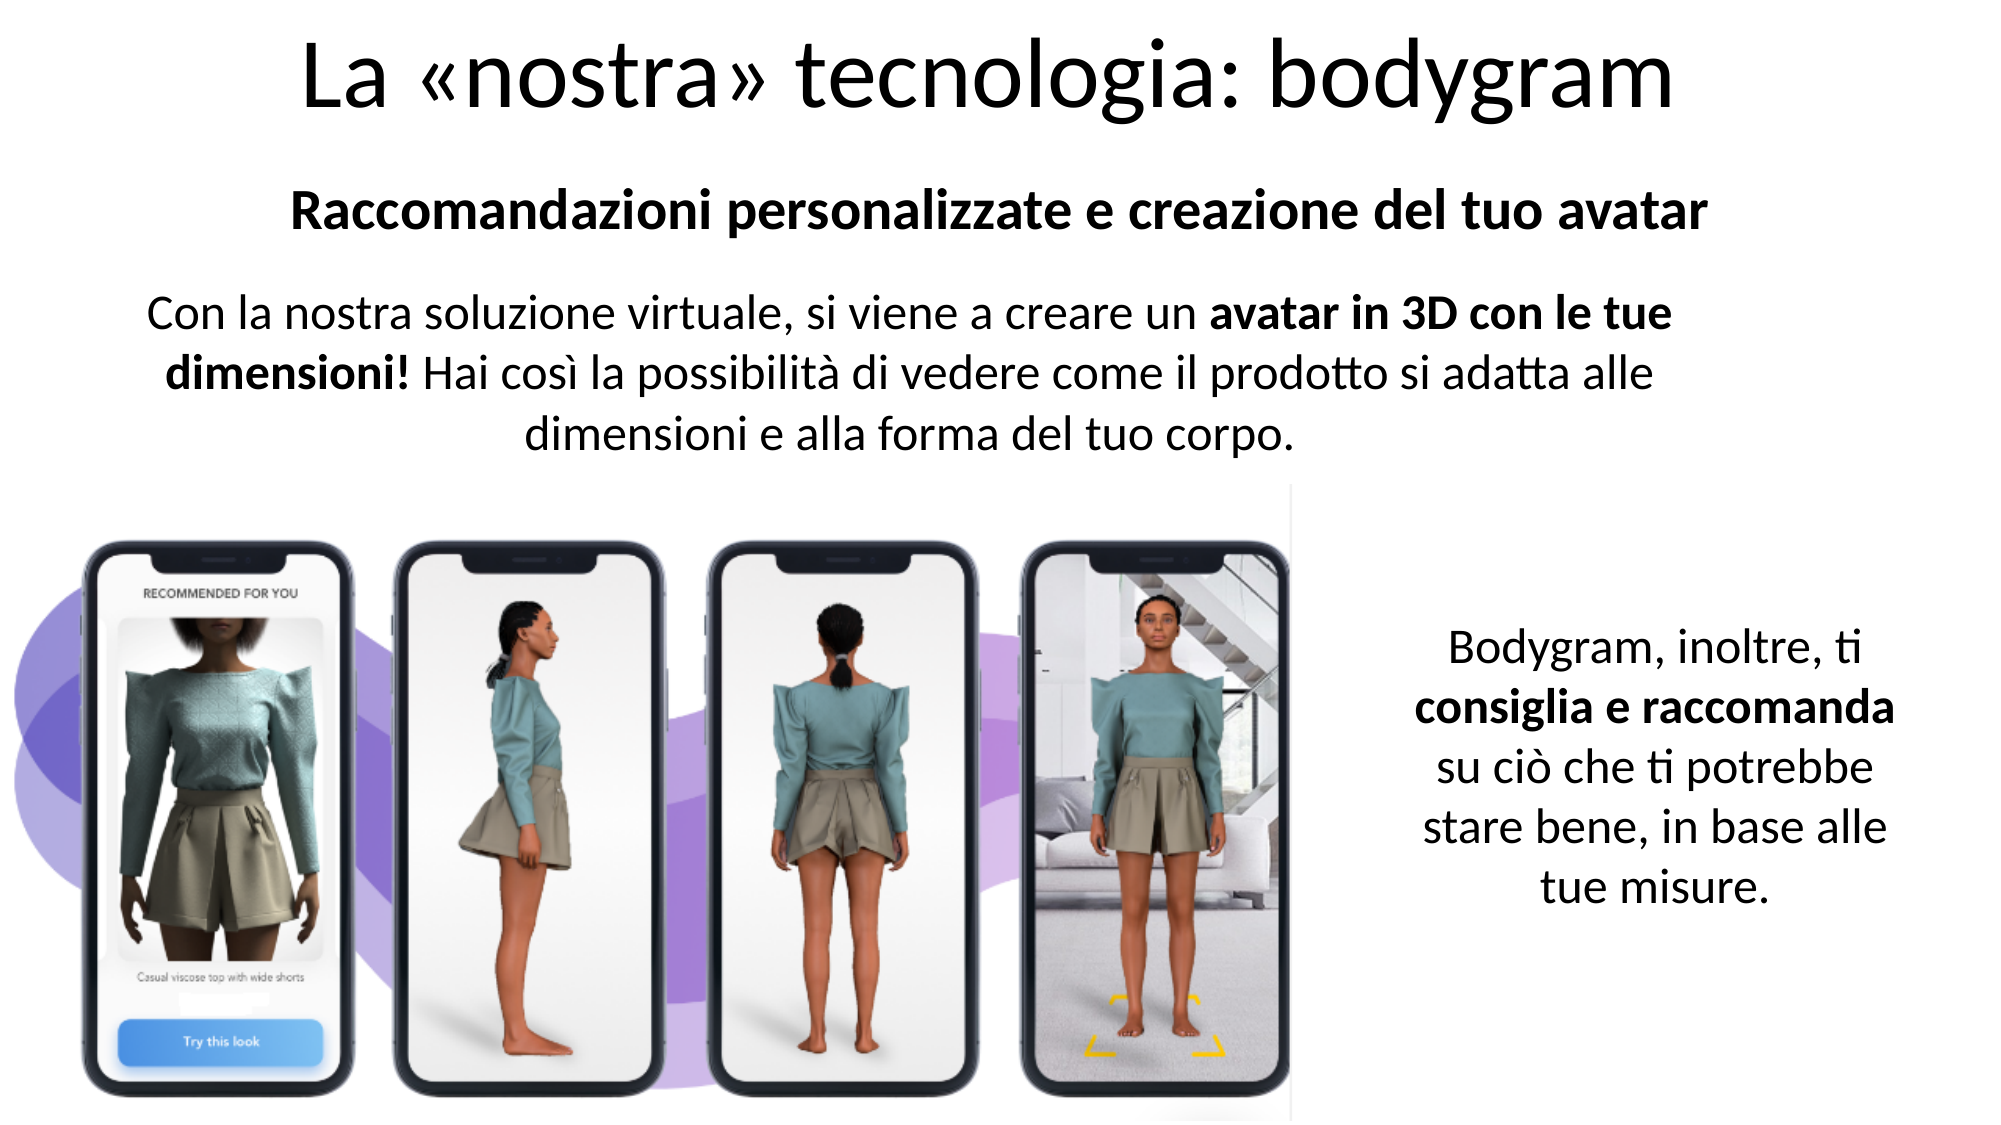

La «nostra» tecnologia: bodygram
Raccomandazioni personalizzate e creazione del tuo avatar
Con la nostra soluzione virtuale, si viene a creare un avatar in 3D con le tue dimensioni! Hai così la possibilità di vedere come il prodotto si adatta alle dimensioni e alla forma del tuo corpo.
Bodygram, inoltre, ti consiglia e raccomanda su ciò che ti potrebbe stare bene, in base alle tue misure.